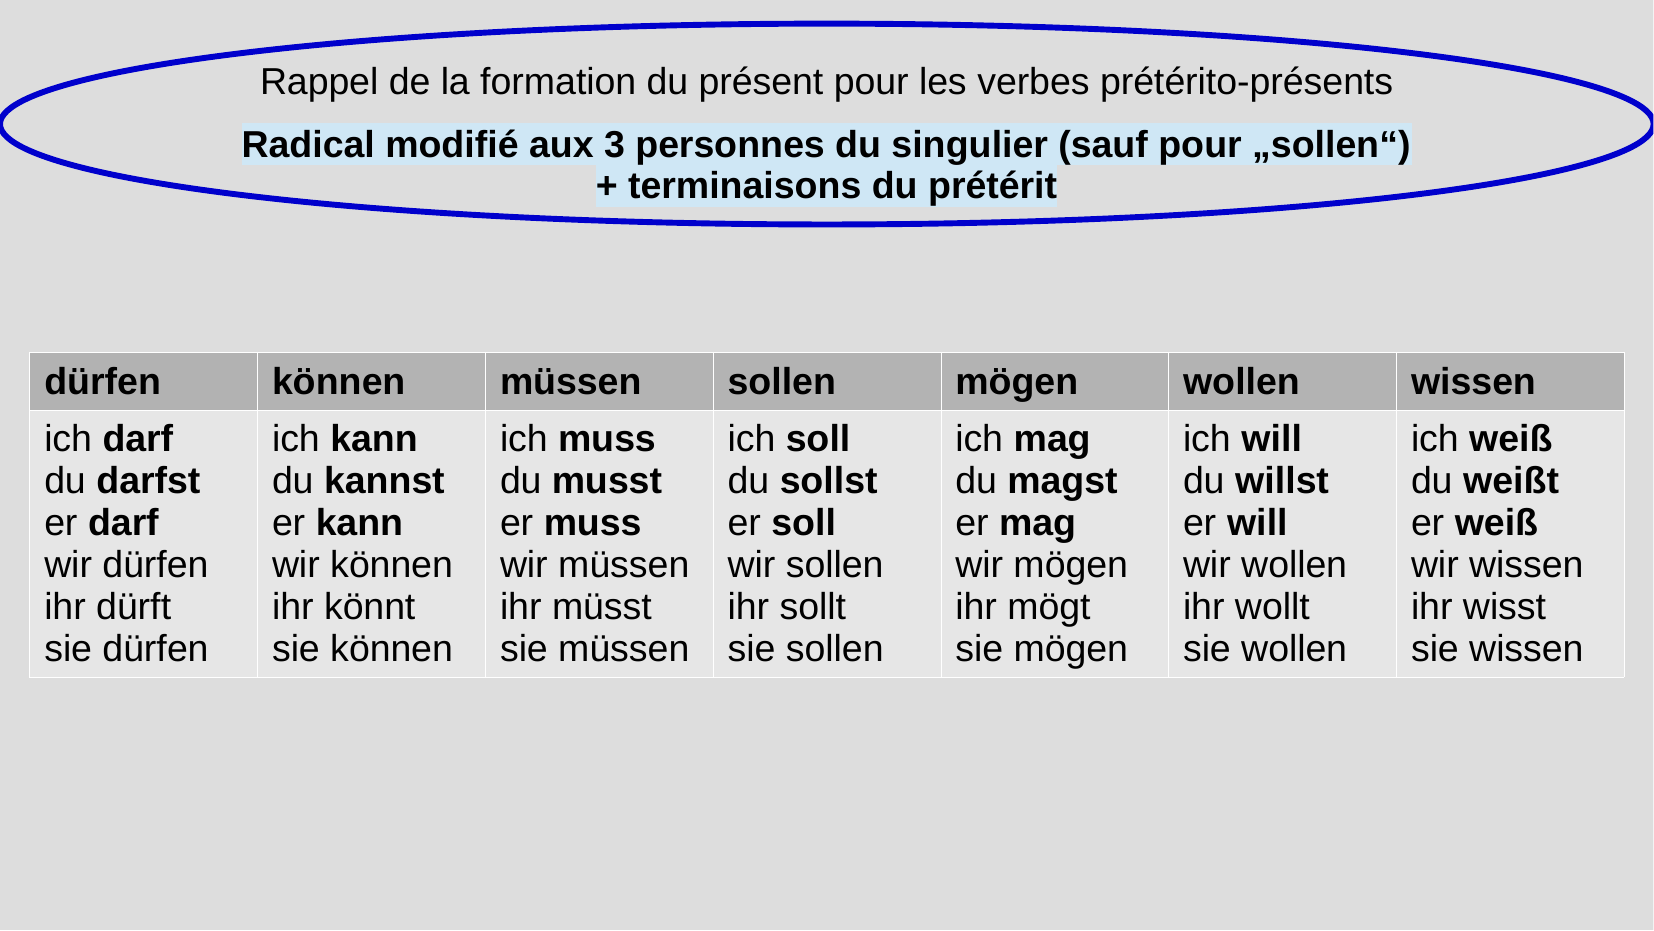

Rappel de la formation du présent pour les verbes prétérito-présents
Radical modifié aux 3 personnes du singulier (sauf pour „sollen“)
+ terminaisons du prétérit
| dürfen | können | müssen | sollen | mögen | wollen | wissen |
| --- | --- | --- | --- | --- | --- | --- |
| ich darf du darfst er darf wir dürfen ihr dürft sie dürfen | ich kann du kannst er kann wir können ihr könnt sie können | ich muss du musst er muss wir müssen ihr müsst sie müssen | ich soll du sollst er soll wir sollen ihr sollt sie sollen | ich mag du magst er mag wir mögen ihr mögt sie mögen | ich will du willst er will wir wollen ihr wollt sie wollen | ich weiß du weißt er weiß wir wissen ihr wisst sie wissen |